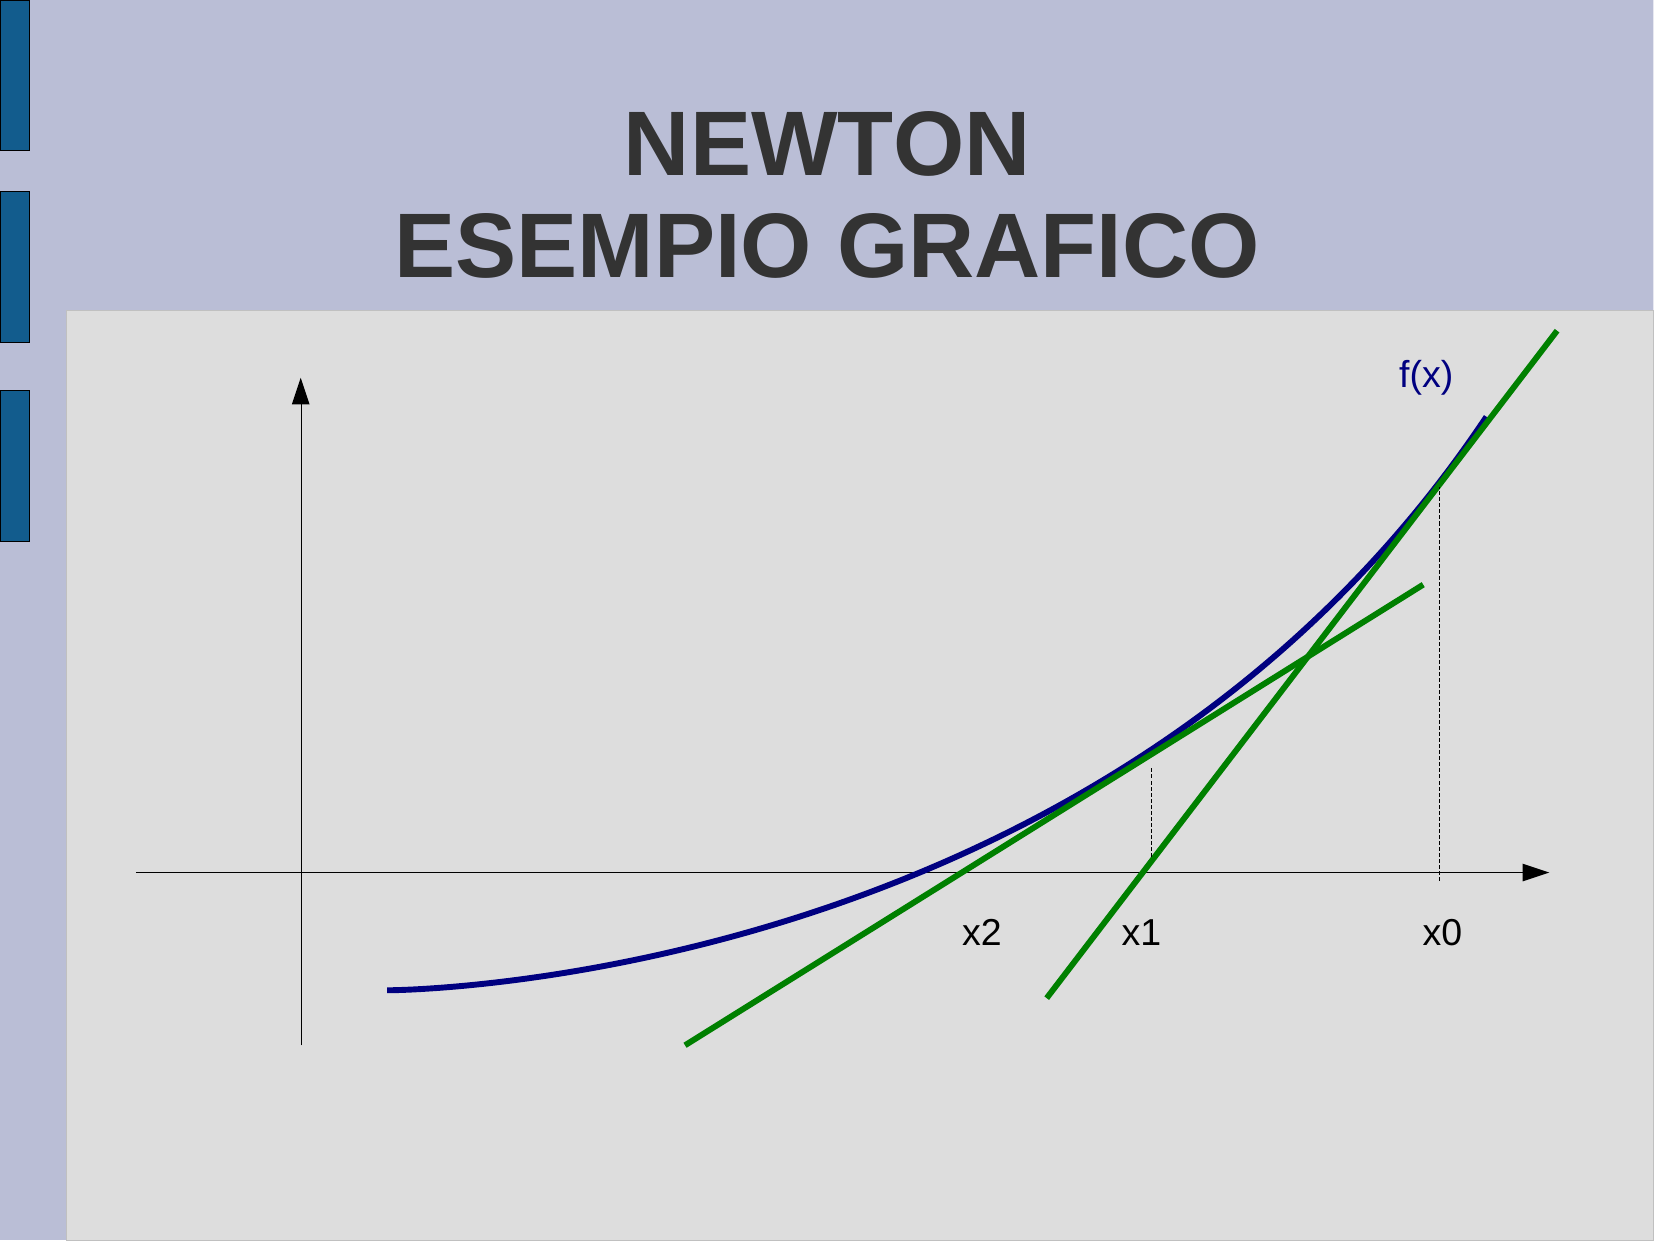

# NEWTON ESEMPIO GRAFICO
f(x)
x2
x1
x0